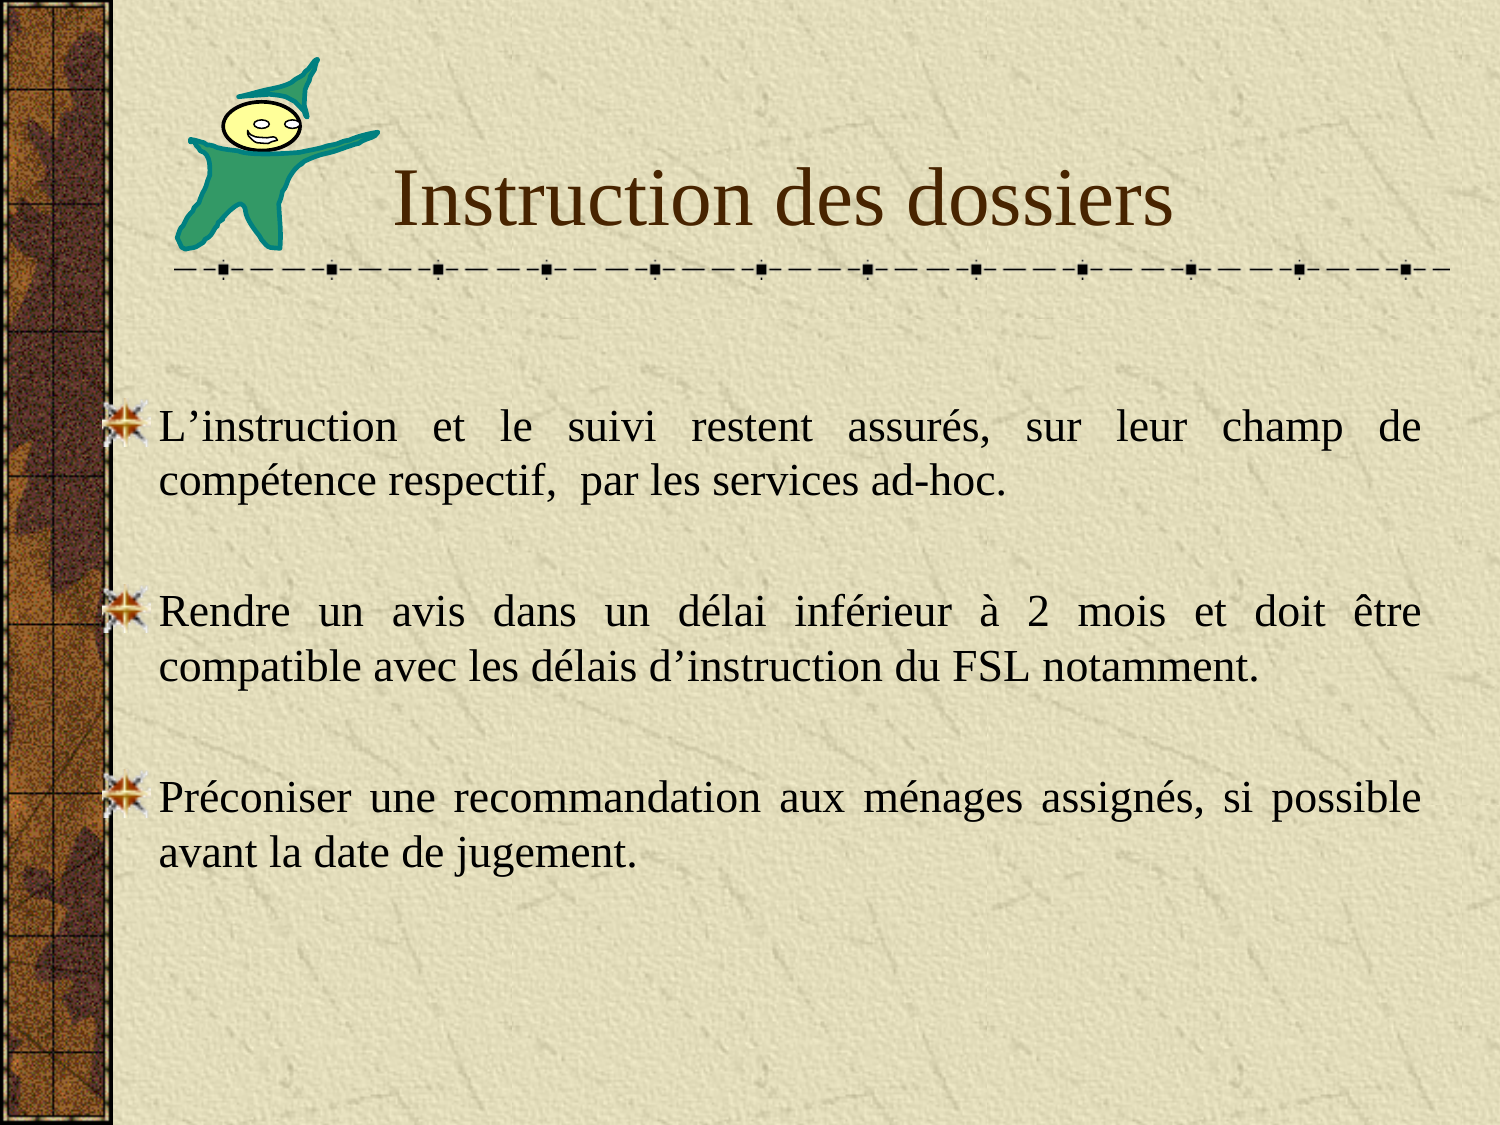

# Instruction des dossiers
L’instruction et le suivi restent assurés, sur leur champ de compétence respectif, par les services ad-hoc.
Rendre un avis dans un délai inférieur à 2 mois et doit être compatible avec les délais d’instruction du FSL notamment.
Préconiser une recommandation aux ménages assignés, si possible avant la date de jugement.